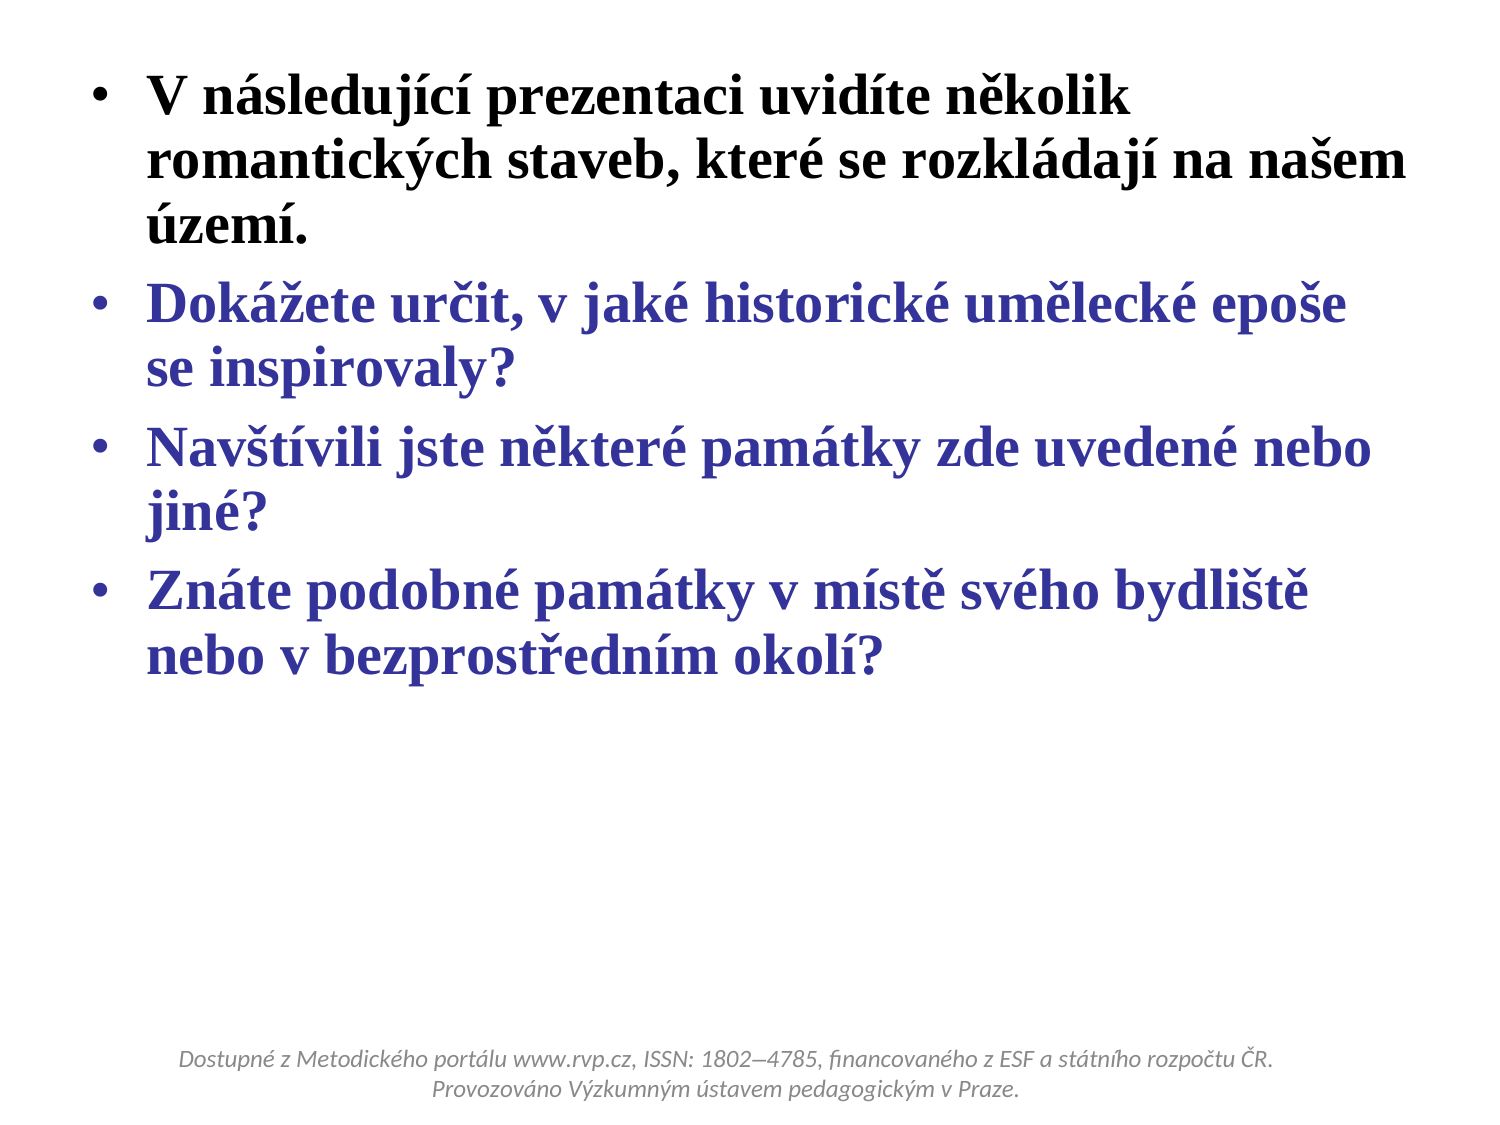

# V následující prezentaci uvidíte několik romantických staveb, které se rozkládají na našem území.
Dokážete určit, v jaké historické umělecké epoše se inspirovaly?
Navštívili jste některé památky zde uvedené nebo jiné?
Znáte podobné památky v místě svého bydliště nebo v bezprostředním okolí?
Dostupné z Metodického portálu www.rvp.cz, ISSN: 1802–4785, financovaného z ESF a státního rozpočtu ČR. Provozováno Výzkumným ústavem pedagogickým v Praze.